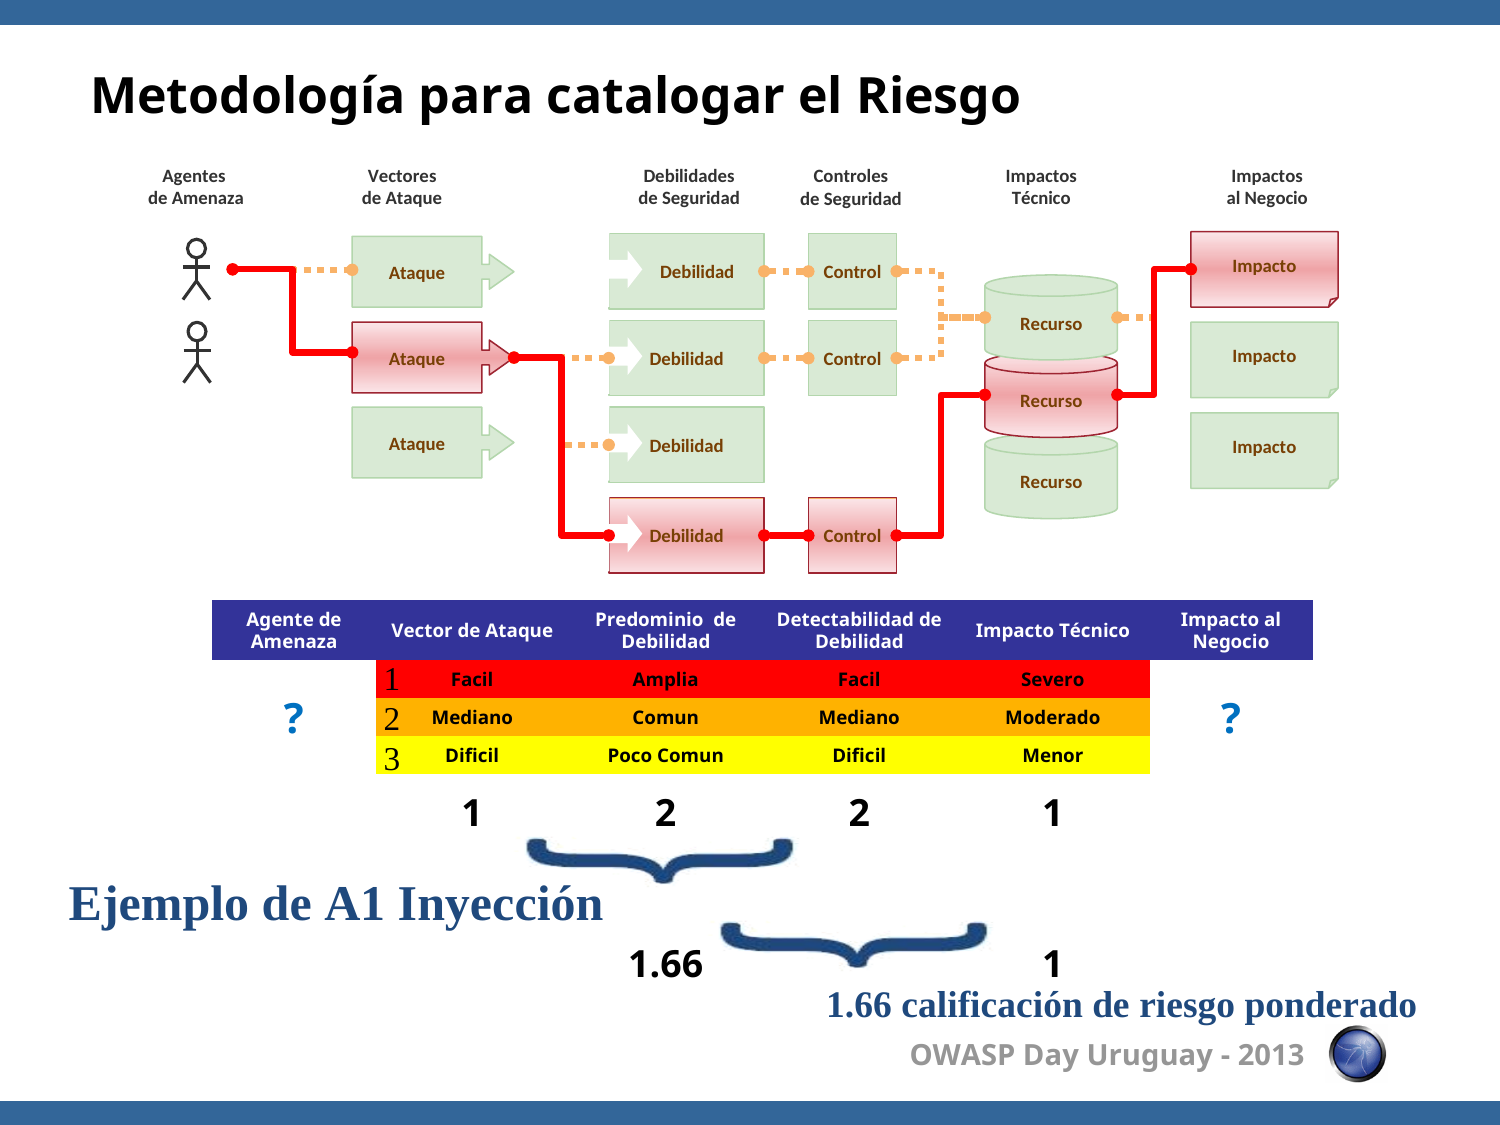

# Metodología para catalogar el Riesgo
Agentes
de Amenaza
Vectores
de Ataque
Debilidades
de Seguridad
Impactos
Técnico
Impactos
al Negocio
Controles
de Seguridad
 Debilidad
Impacto
Control
Ataque
Recurso
Debilidad
Control
Ataque
Impacto
Recurso
Debilidad
Ataque
Impacto
Recurso
Debilidad
Control
| Agente de Amenaza | Vector de Ataque | Predominio de Debilidad | Detectabilidad de Debilidad | Impacto Técnico | Impacto al Negocio |
| --- | --- | --- | --- | --- | --- |
| ? | Facil | Amplia | Facil | Severo | ? |
| | Mediano | Comun | Mediano | Moderado | |
| | Dificil | Poco Comun | Dificil | Menor | |
| | 1 | 2 | 2 | 1 | |
| | | | | | |
| | | 1.66 | \* | 1 | |
1
2
3
Ejemplo de A1 Inyección
1.66 calificación de riesgo ponderado